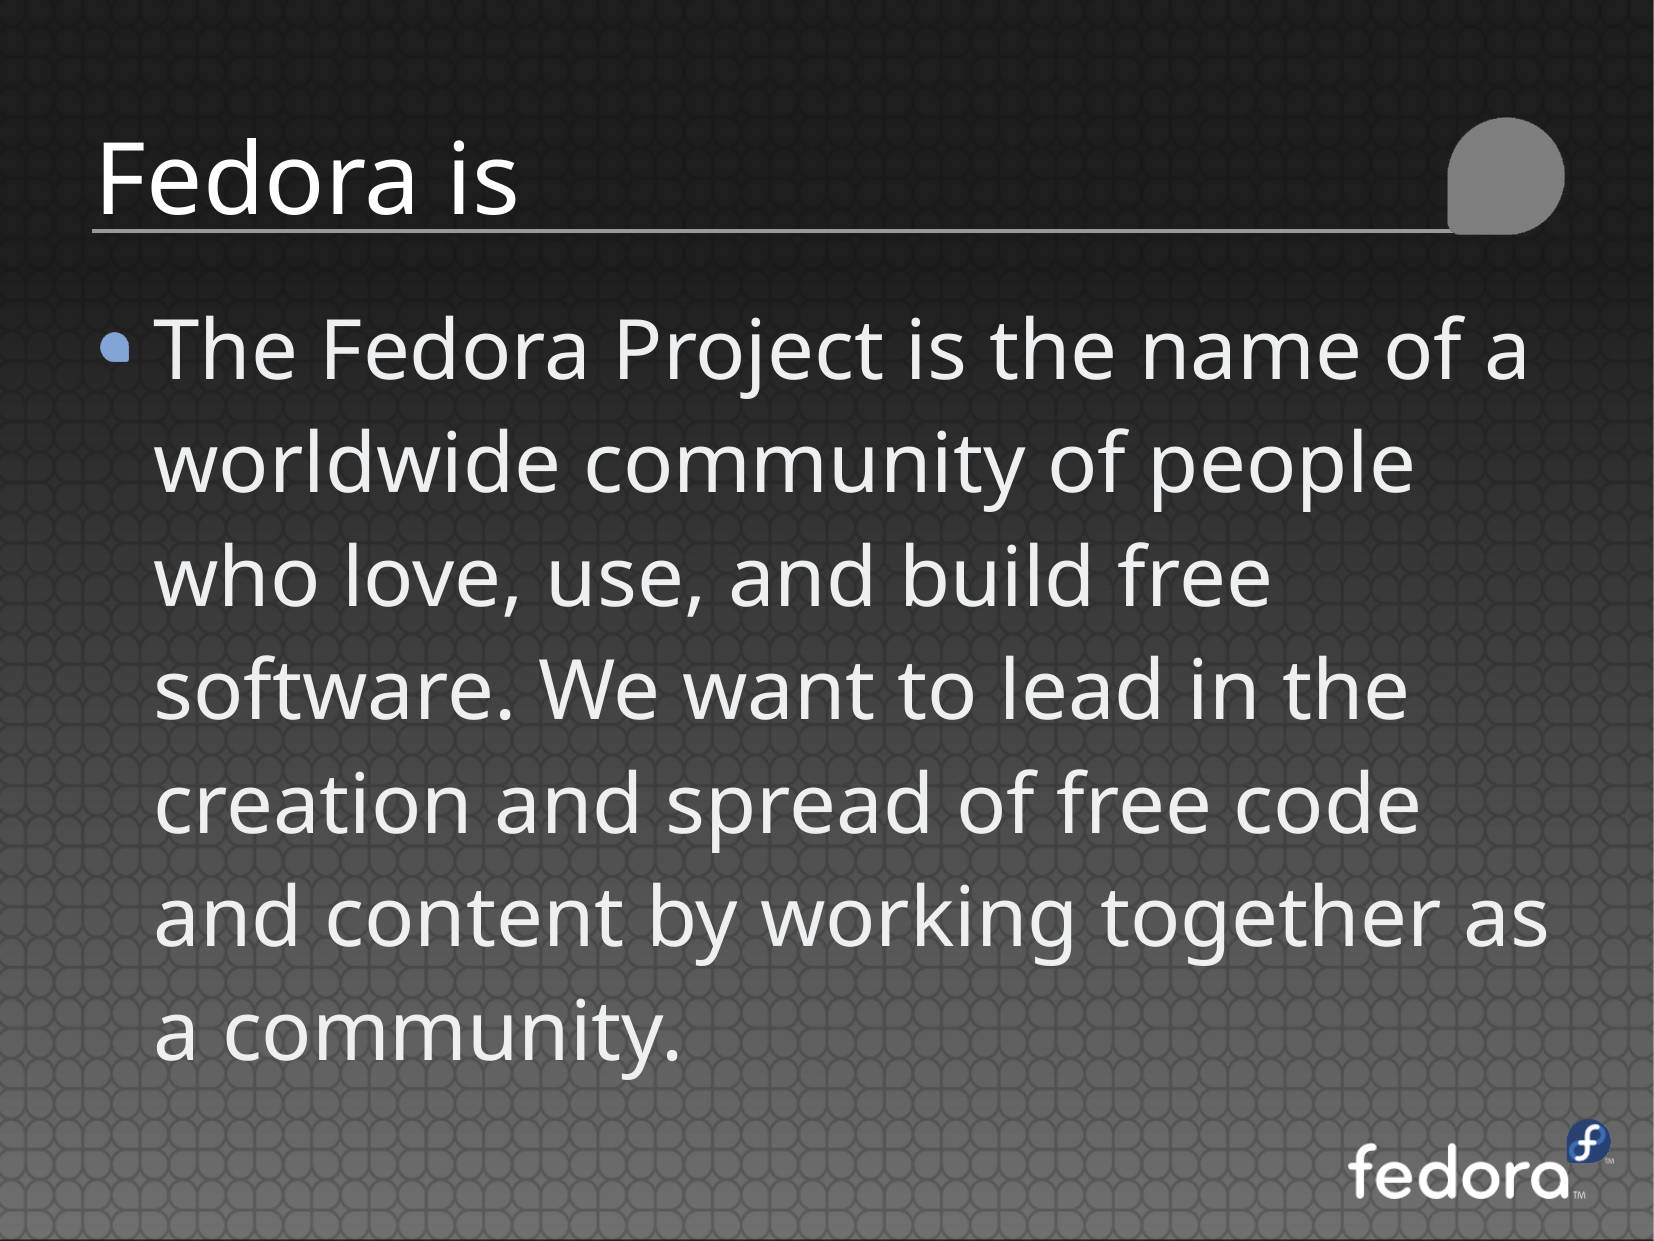

Fedora is
# The Fedora Project is the name of a worldwide community of people who love, use, and build free software. We want to lead in the creation and spread of free code and content by working together as a community.